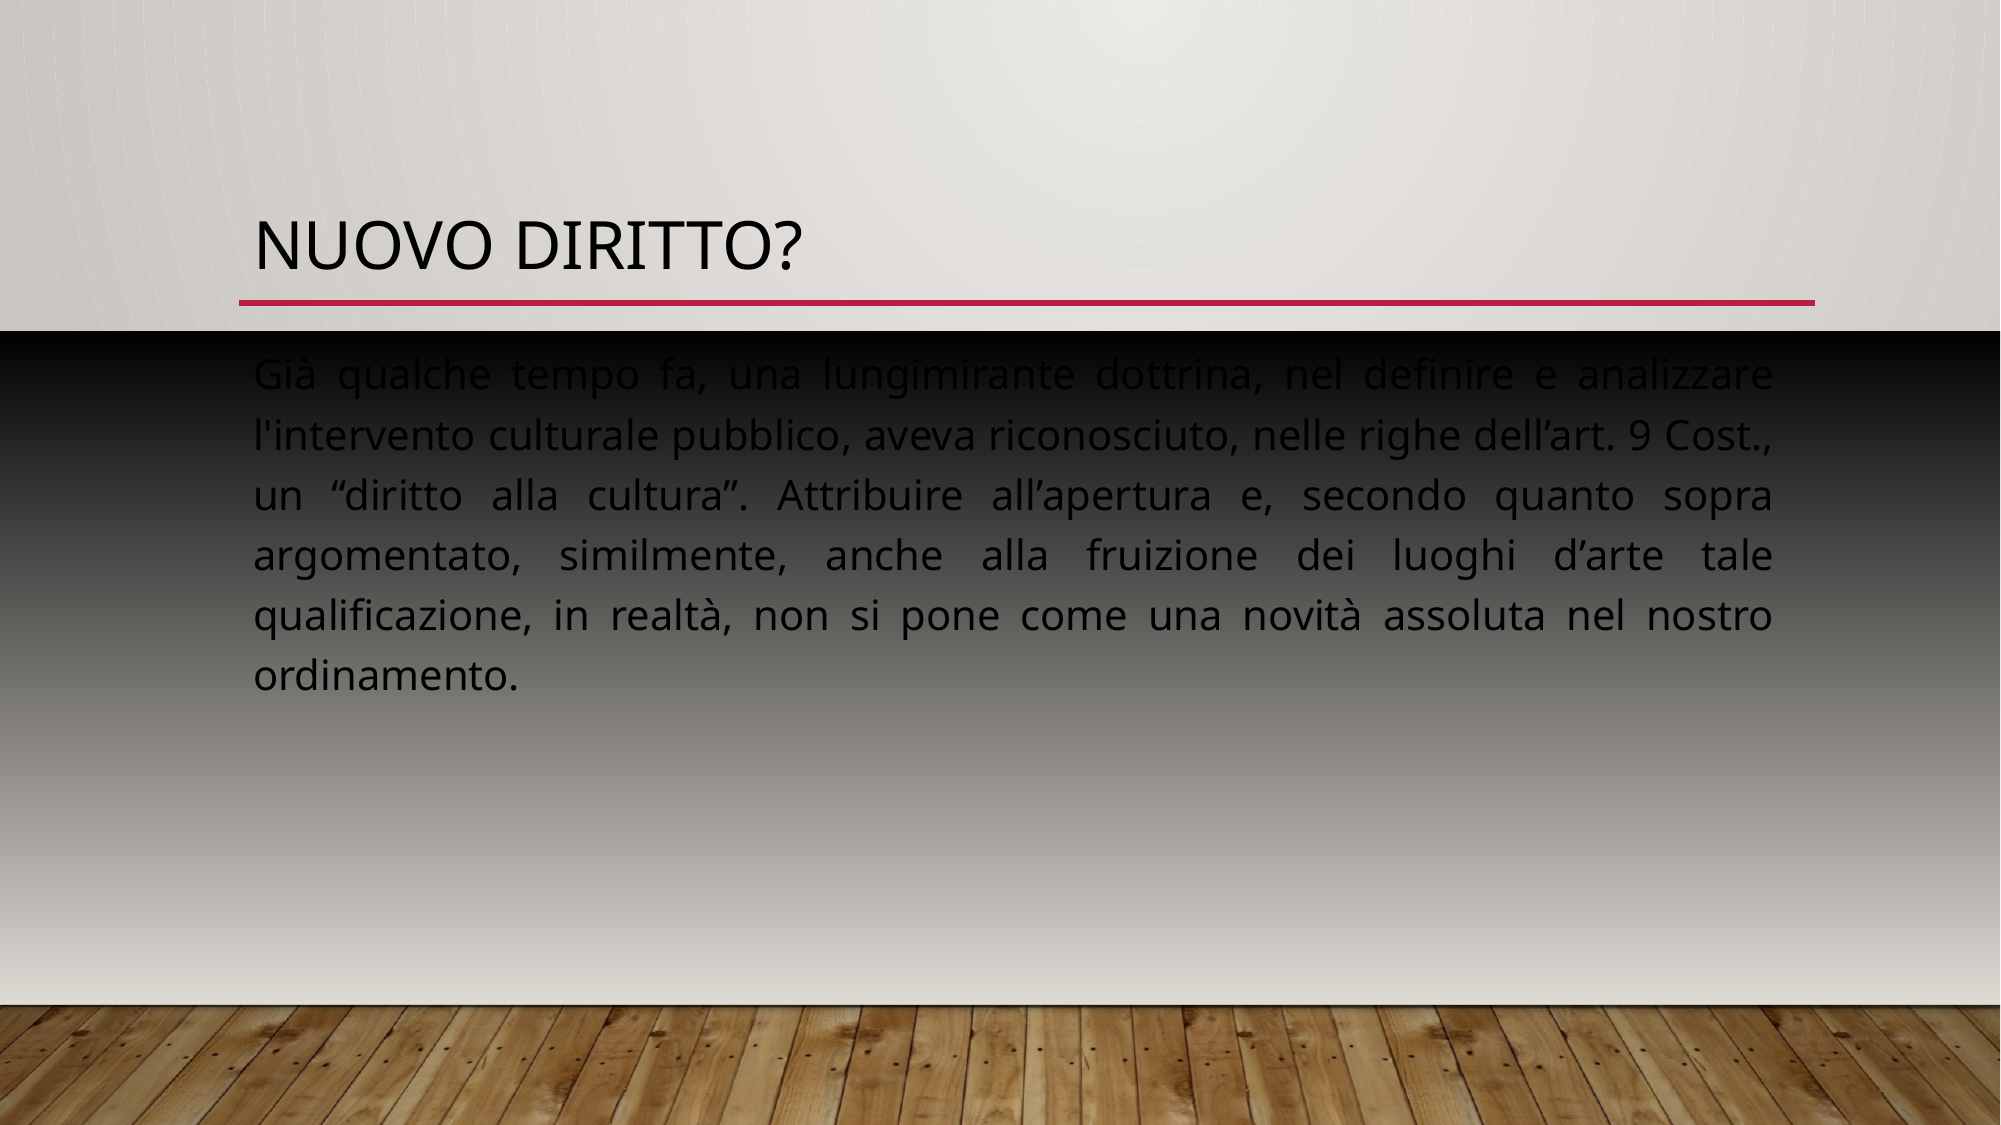

# Nuovo diritto?
Già qualche tempo fa, una lungimirante dottrina, nel definire e analizzare l'intervento culturale pubblico, aveva riconosciuto, nelle righe dell’art. 9 Cost., un “diritto alla cultura”. Attribuire all’apertura e, secondo quanto sopra argomentato, similmente, anche alla fruizione dei luoghi d’arte tale qualificazione, in realtà, non si pone come una novità assoluta nel nostro ordinamento.